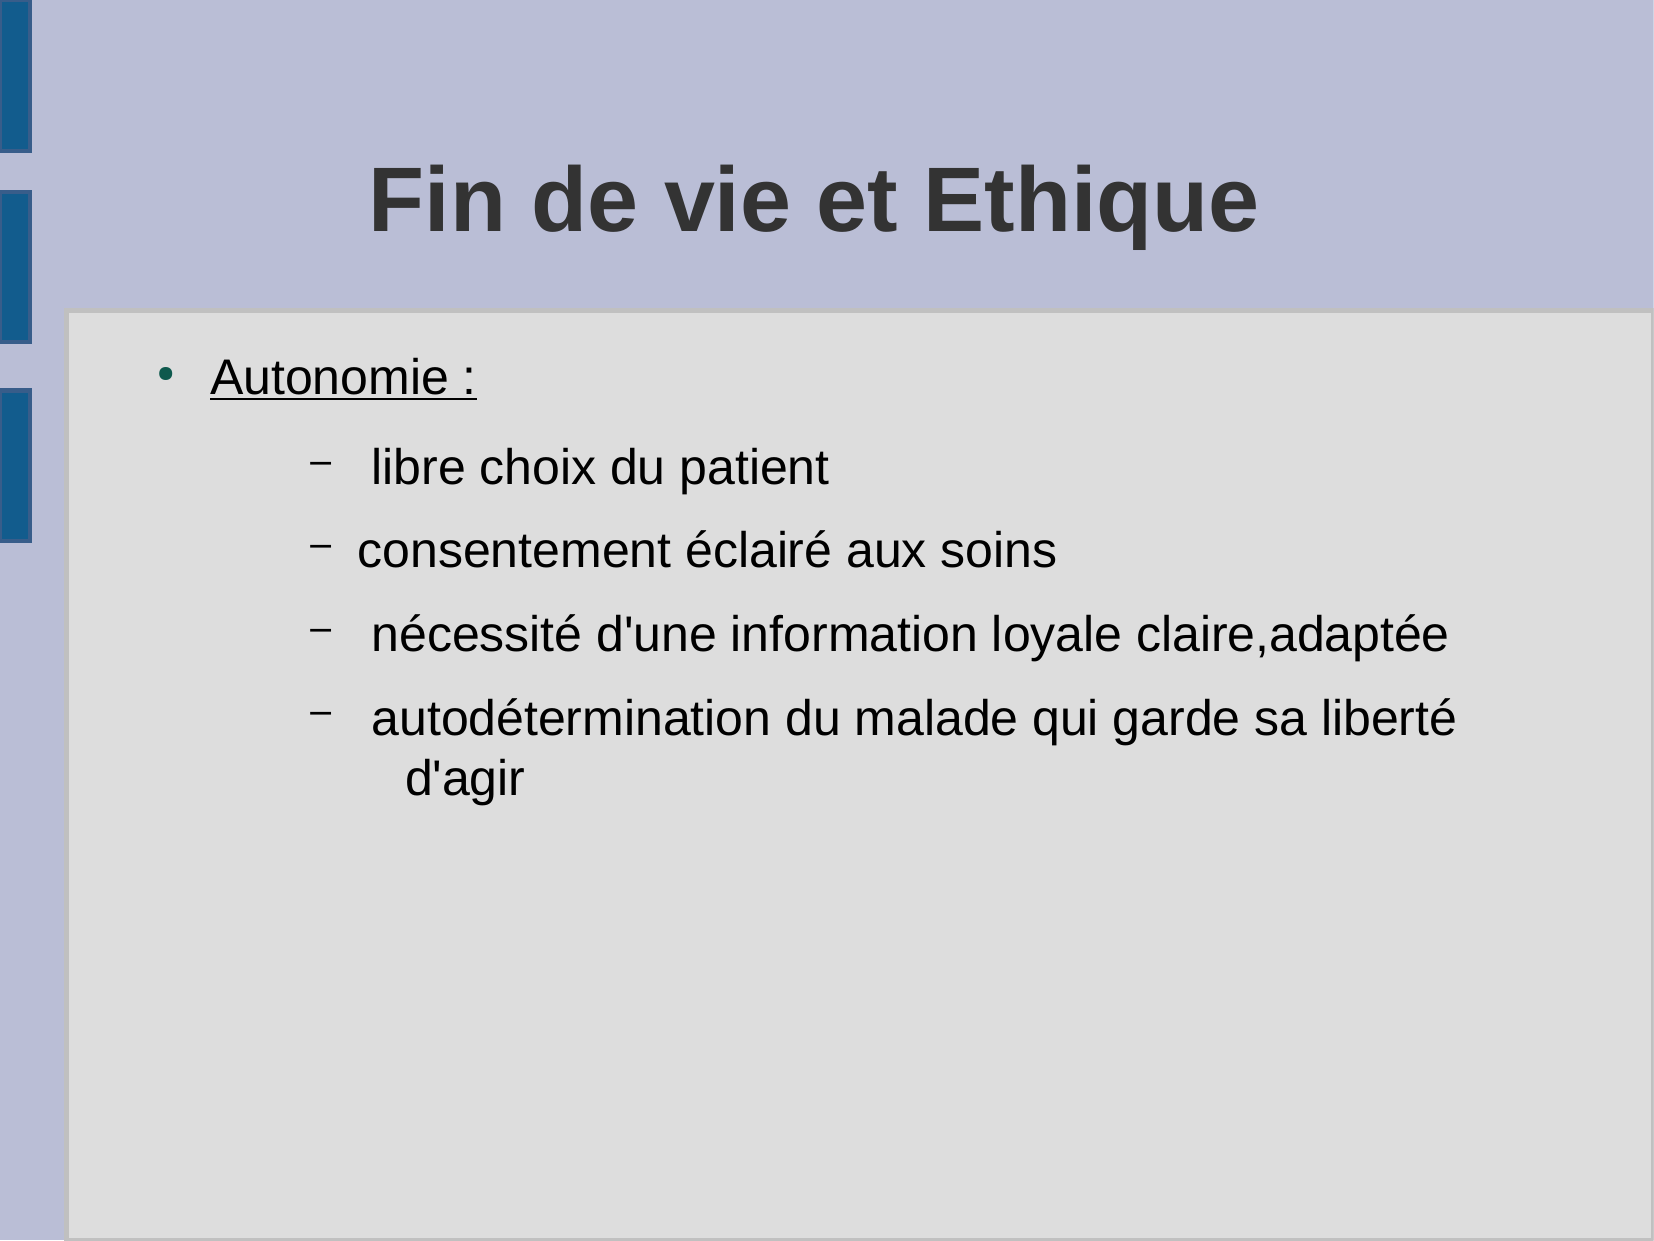

# Fin de vie et Ethique
Autonomie :
 libre choix du patient
consentement éclairé aux soins
 nécessité d'une information loyale claire,adaptée
 autodétermination du malade qui garde sa liberté d'agir